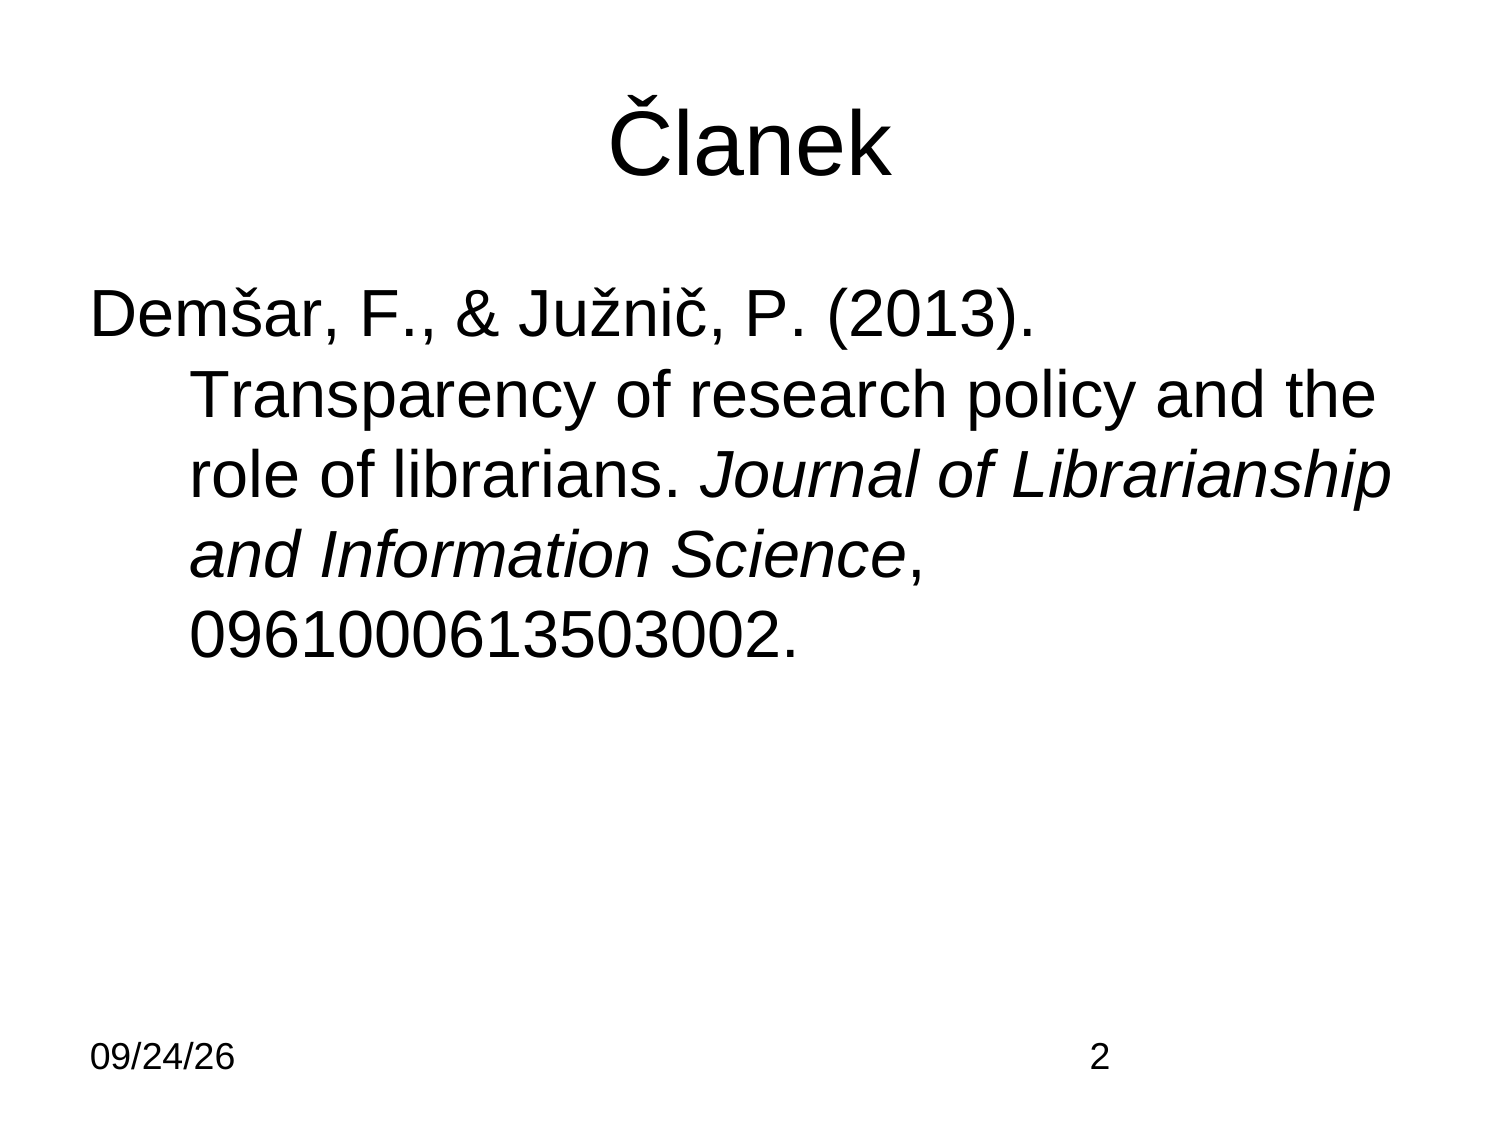

# Članek
Demšar, F., & Južnič, P. (2013). Transparency of research policy and the role of librarians. Journal of Librarianship and Information Science, 0961000613503002.
2